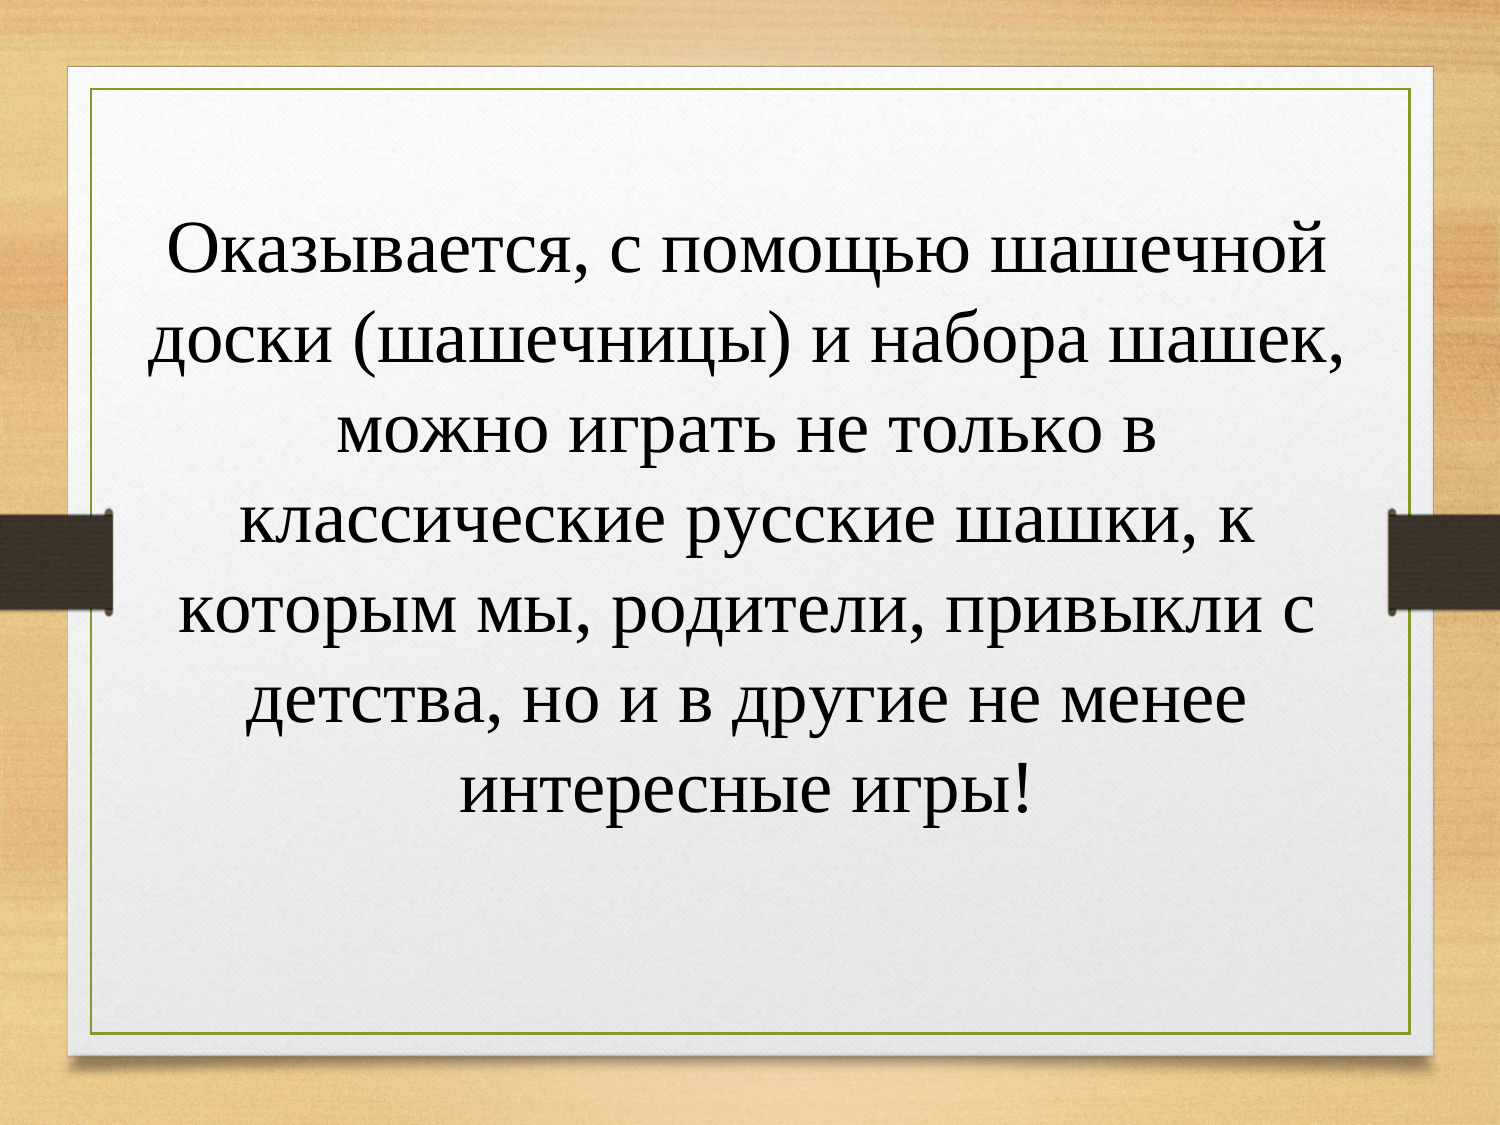

# Оказывается, с помощью шашечной доски (шашечницы) и набора шашек, можно играть не только в классические русские шашки, к которым мы, родители, привыкли с детства, но и в другие не менее интересные игры!